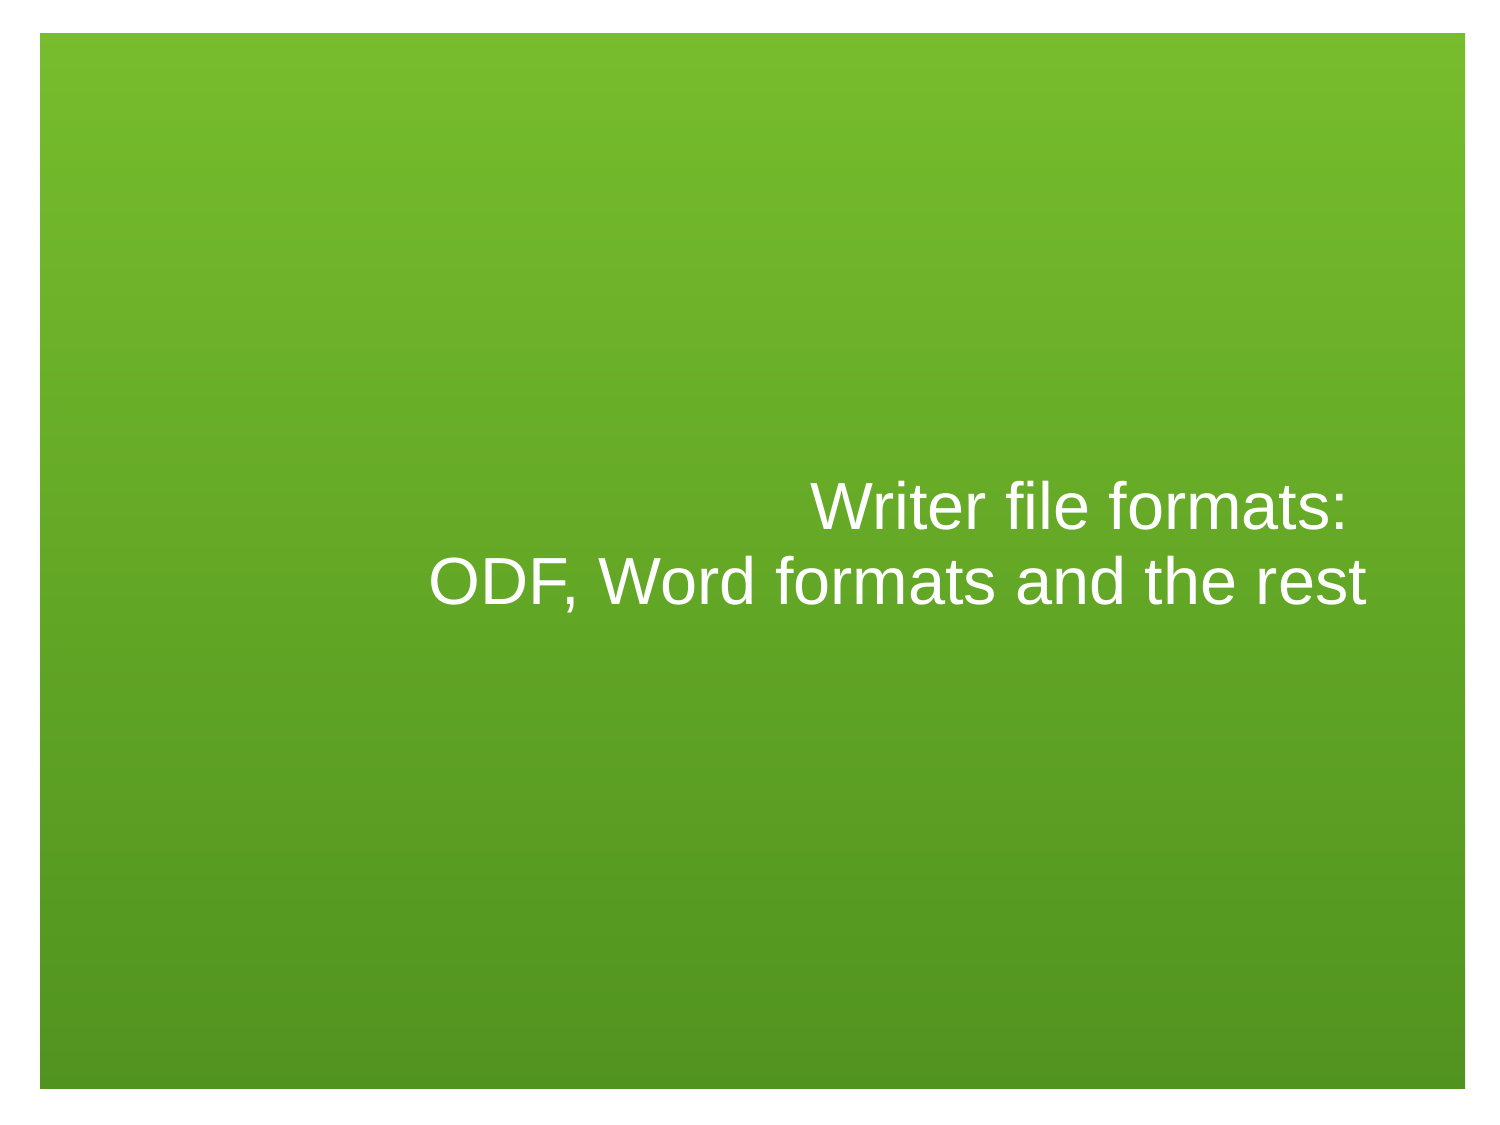

# Writer file formats: ODF, Word formats and the rest